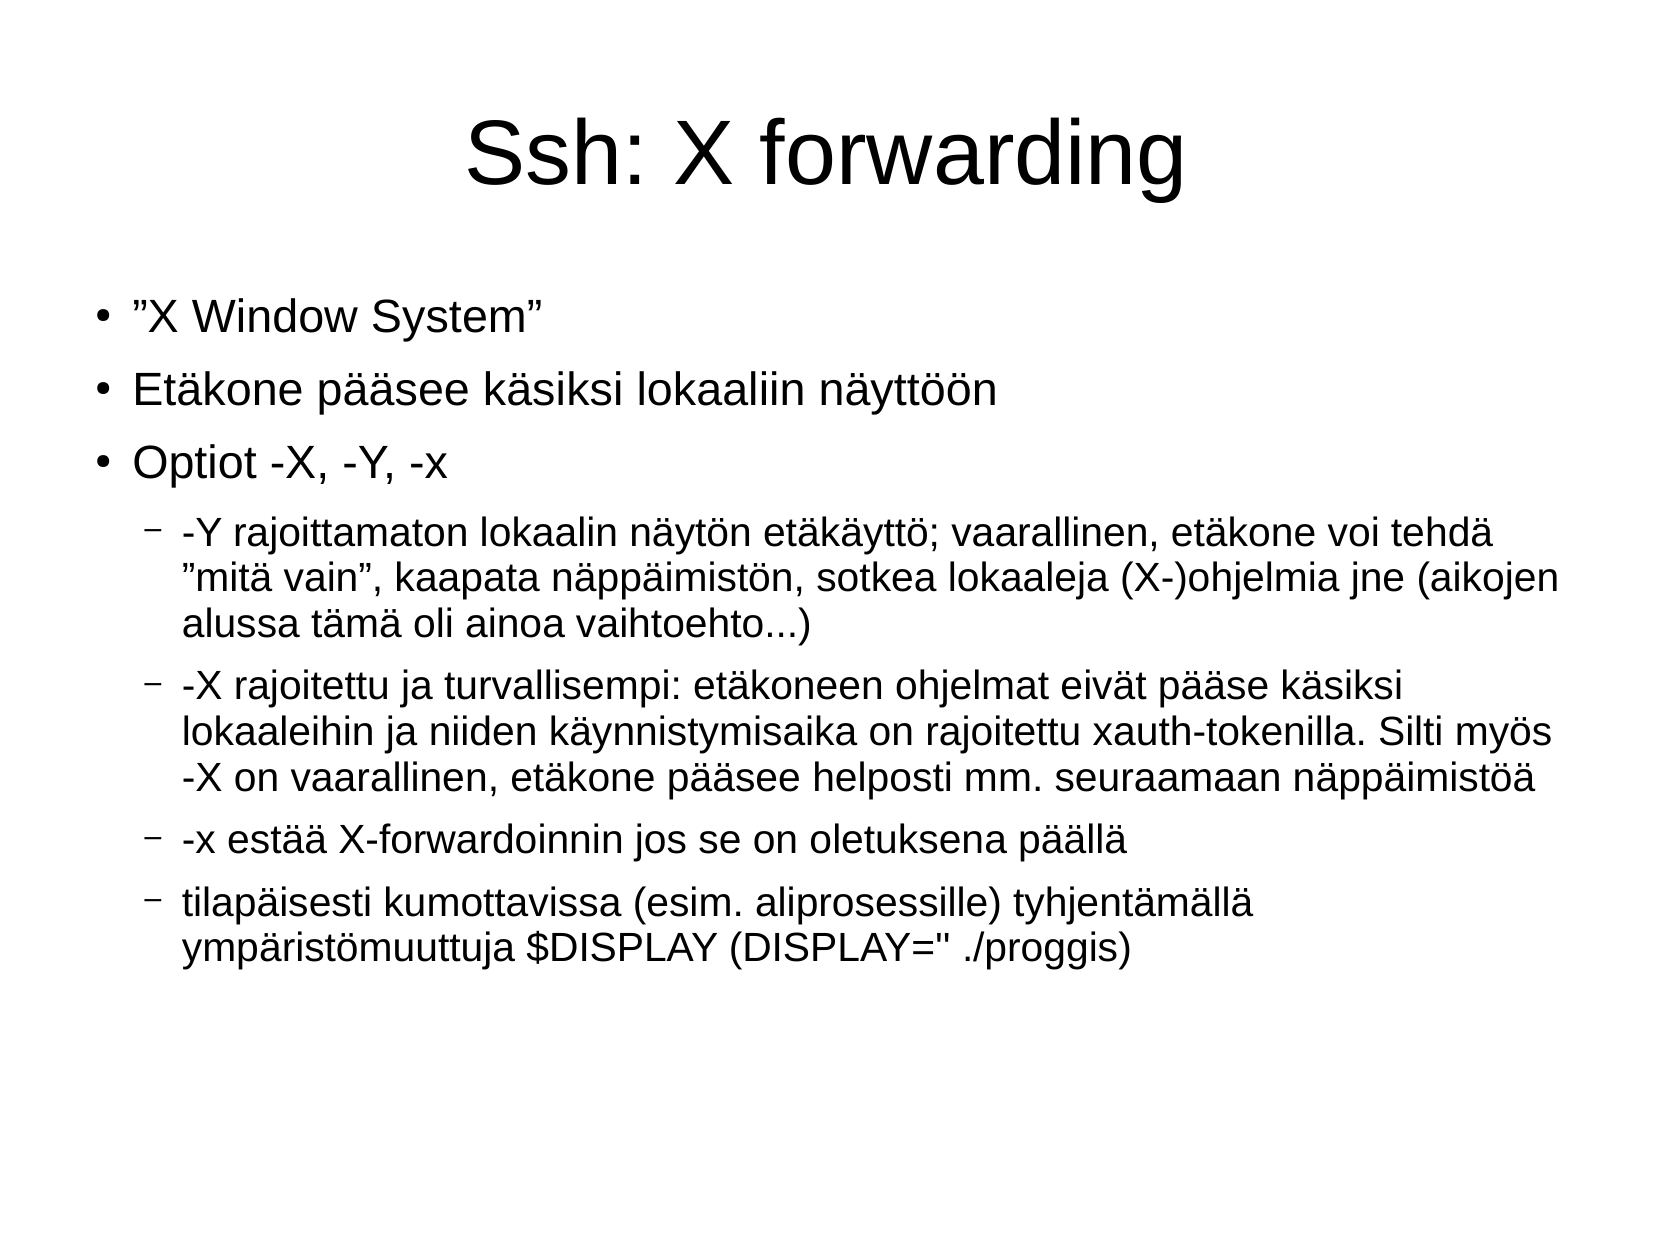

# Ssh: X forwarding
”X Window System”
Etäkone pääsee käsiksi lokaaliin näyttöön
Optiot -X, -Y, -x
-Y rajoittamaton lokaalin näytön etäkäyttö; vaarallinen, etäkone voi tehdä ”mitä vain”, kaapata näppäimistön, sotkea lokaaleja (X-)ohjelmia jne (aikojen alussa tämä oli ainoa vaihtoehto...)
-X rajoitettu ja turvallisempi: etäkoneen ohjelmat eivät pääse käsiksi lokaaleihin ja niiden käynnistymisaika on rajoitettu xauth-tokenilla. Silti myös -X on vaarallinen, etäkone pääsee helposti mm. seuraamaan näppäimistöä
-x estää X-forwardoinnin jos se on oletuksena päällä
tilapäisesti kumottavissa (esim. aliprosessille) tyhjentämällä ympäristömuuttuja $DISPLAY (DISPLAY='' ./proggis)